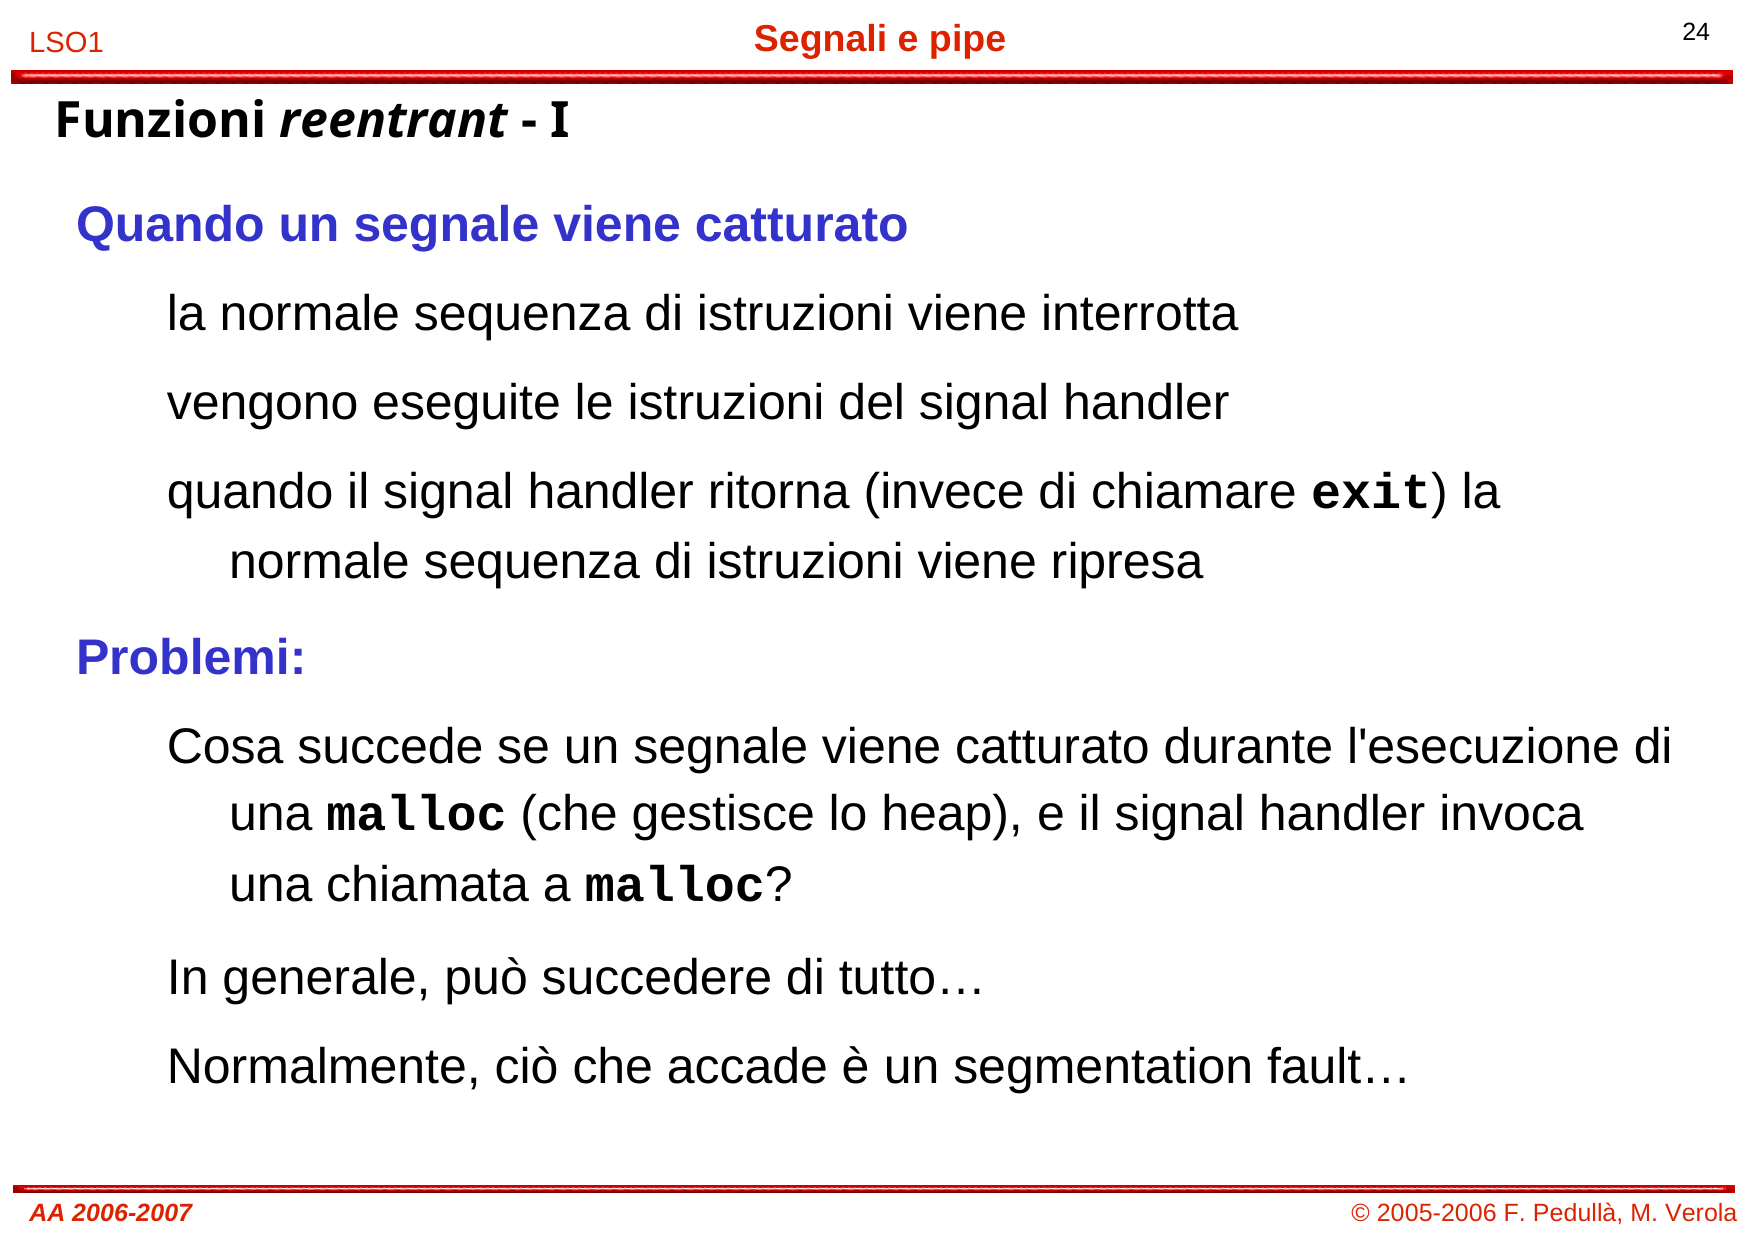

# Funzioni reentrant - I
Quando un segnale viene catturato
la normale sequenza di istruzioni viene interrotta
vengono eseguite le istruzioni del signal handler
quando il signal handler ritorna (invece di chiamare exit) la normale sequenza di istruzioni viene ripresa
Problemi:
Cosa succede se un segnale viene catturato durante l'esecuzione di una malloc (che gestisce lo heap), e il signal handler invoca una chiamata a malloc?
In generale, può succedere di tutto…
Normalmente, ciò che accade è un segmentation fault…